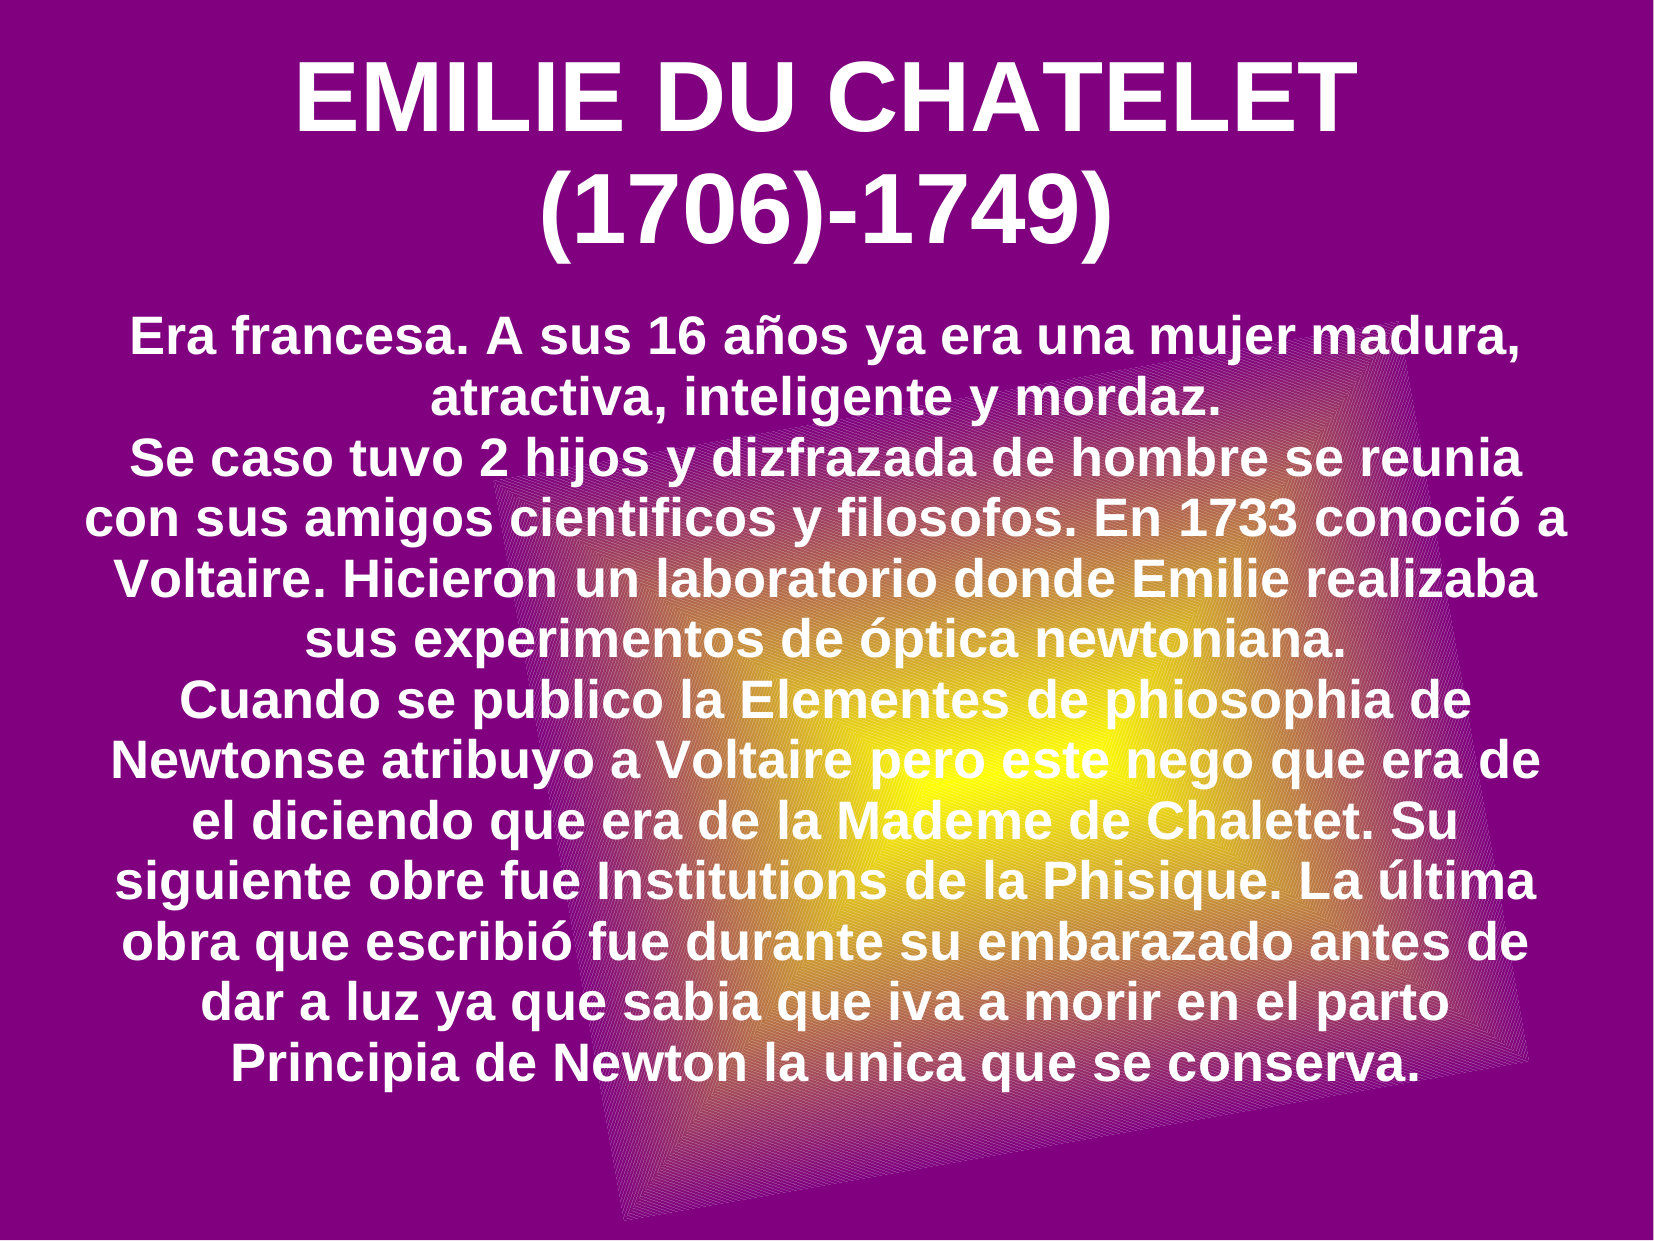

# EMILIE DU CHATELET (1706)-1749)
Era francesa. A sus 16 años ya era una mujer madura, atractiva, inteligente y mordaz.
Se caso tuvo 2 hijos y dizfrazada de hombre se reunia con sus amigos cientificos y filosofos. En 1733 conoció a Voltaire. Hicieron un laboratorio donde Emilie realizaba sus experimentos de óptica newtoniana.
Cuando se publico la Elementes de phiosophia de Newtonse atribuyo a Voltaire pero este nego que era de el diciendo que era de la Mademe de Chaletet. Su siguiente obre fue Institutions de la Phisique. La última obra que escribió fue durante su embarazado antes de dar a luz ya que sabia que iva a morir en el parto Principia de Newton la unica que se conserva.